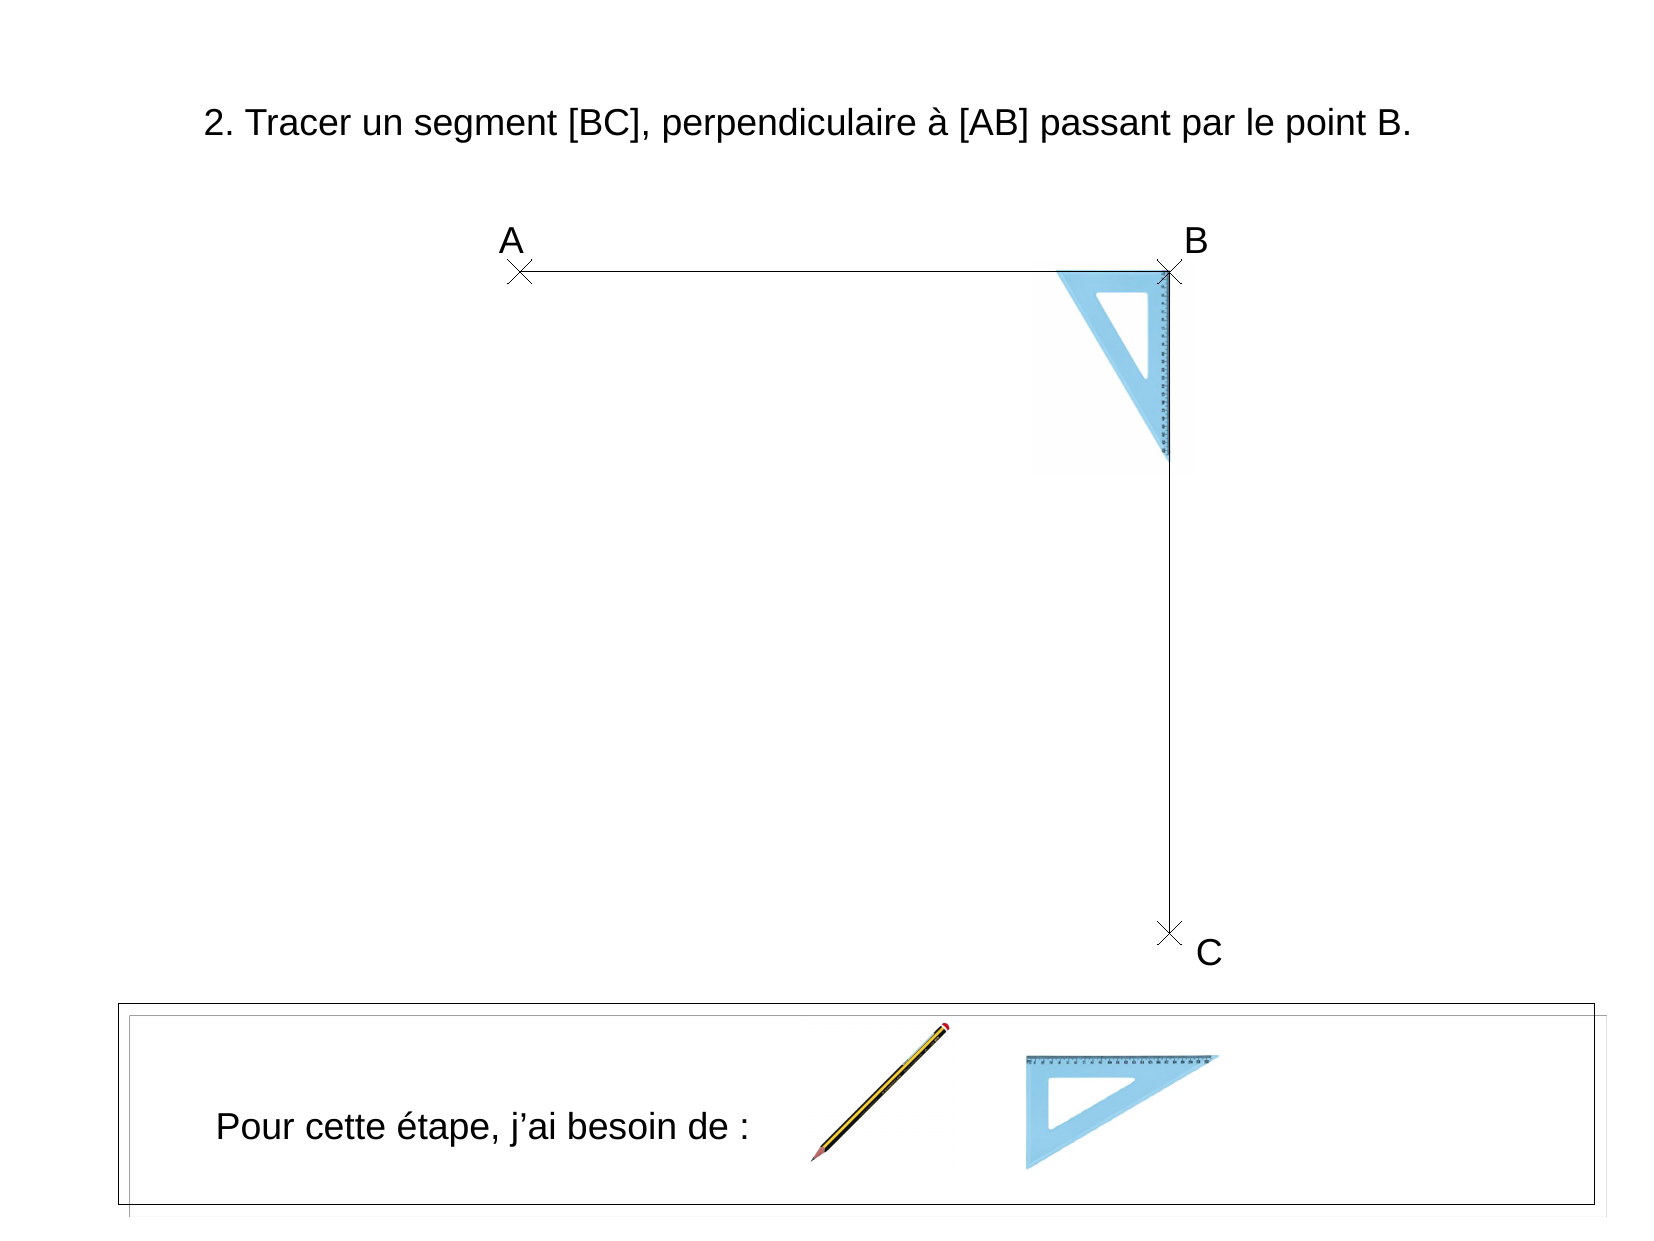

2. Tracer un segment [BC], perpendiculaire à [AB] passant par le point B.
A
B
C
Pour cette étape, j’ai besoin de :